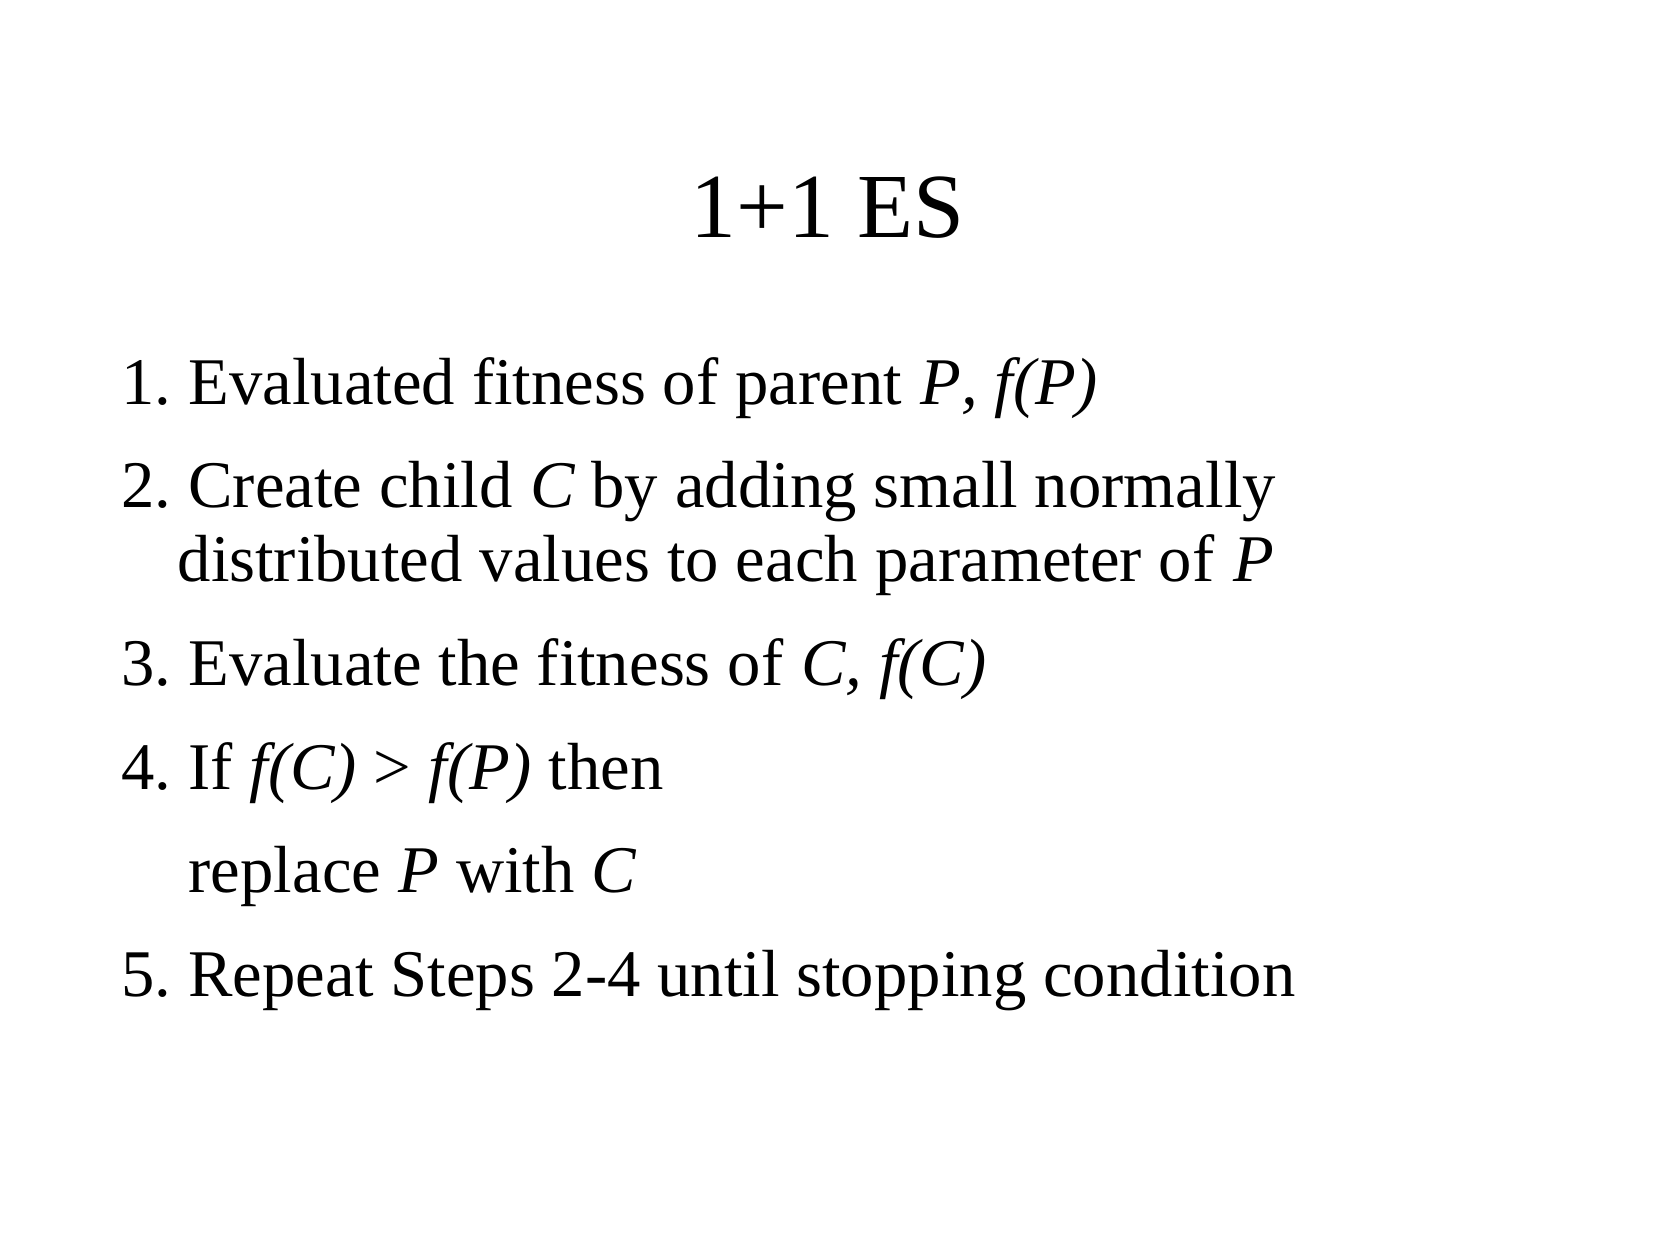

# 1+1 ES
1. Evaluated fitness of parent P, f(P)
2. Create child C by adding small normally distributed values to each parameter of P
3. Evaluate the fitness of C, f(C)
4. If f(C) > f(P) then
 replace P with C
5. Repeat Steps 2-4 until stopping condition